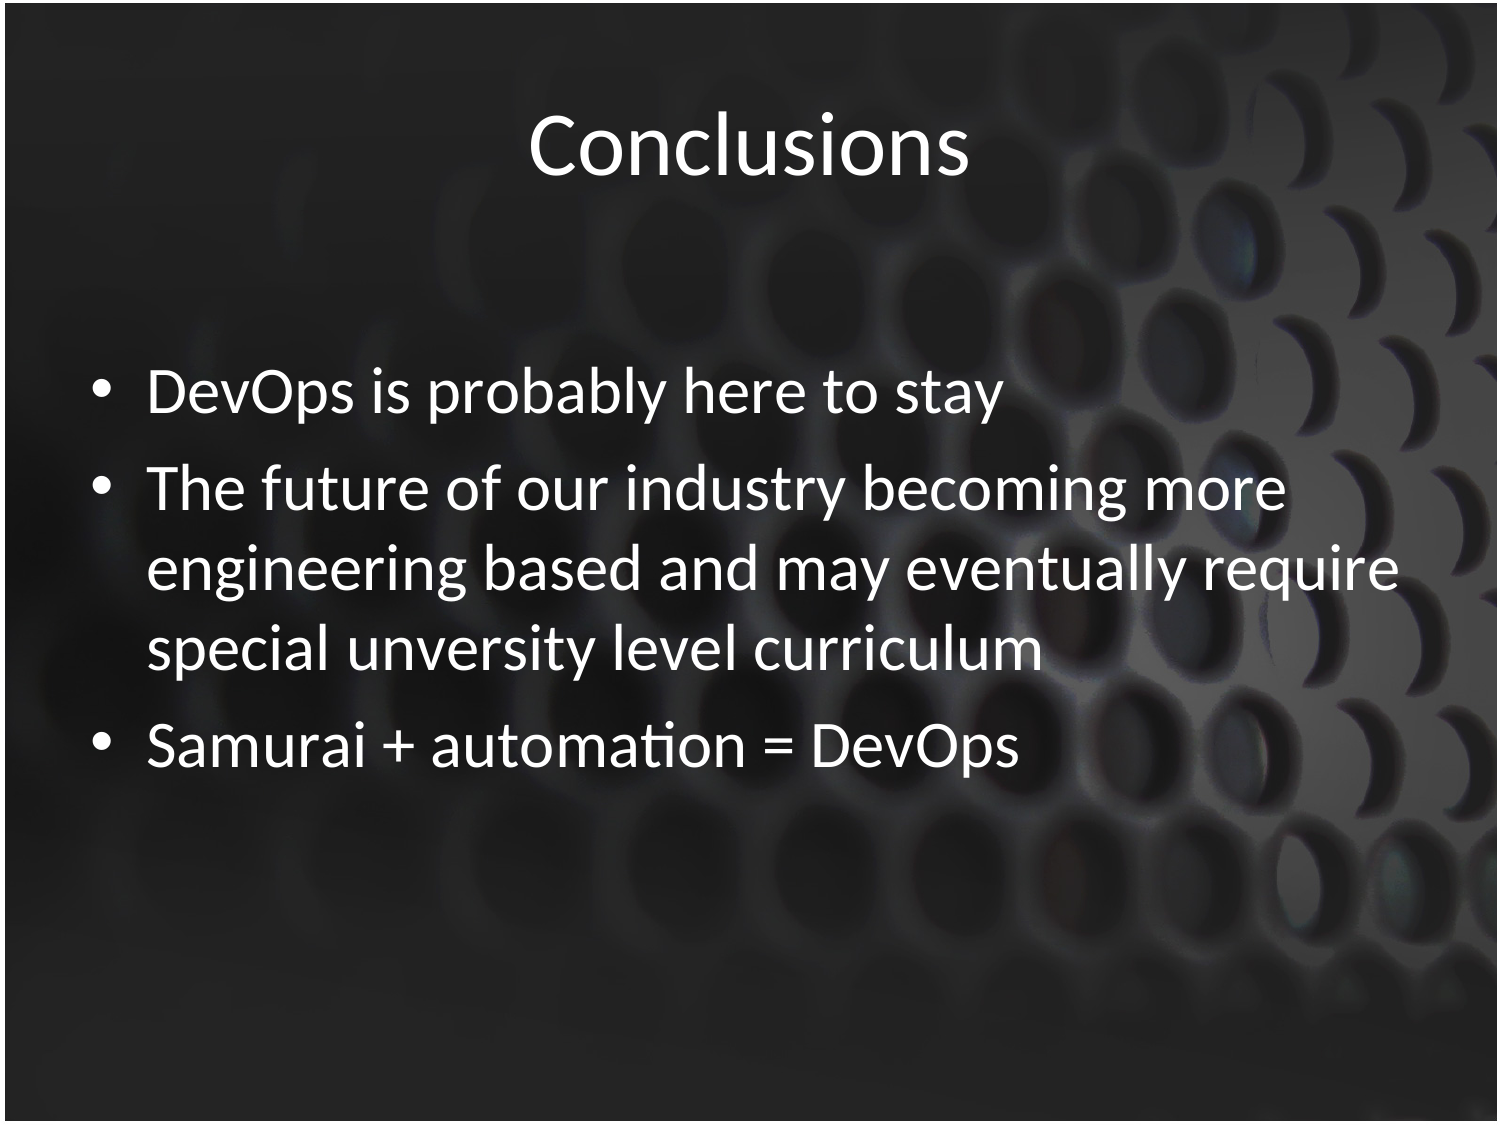

# Conclusions
DevOps is probably here to stay
The future of our industry becoming more engineering based and may eventually require special unversity level curriculum
Samurai + automation = DevOps